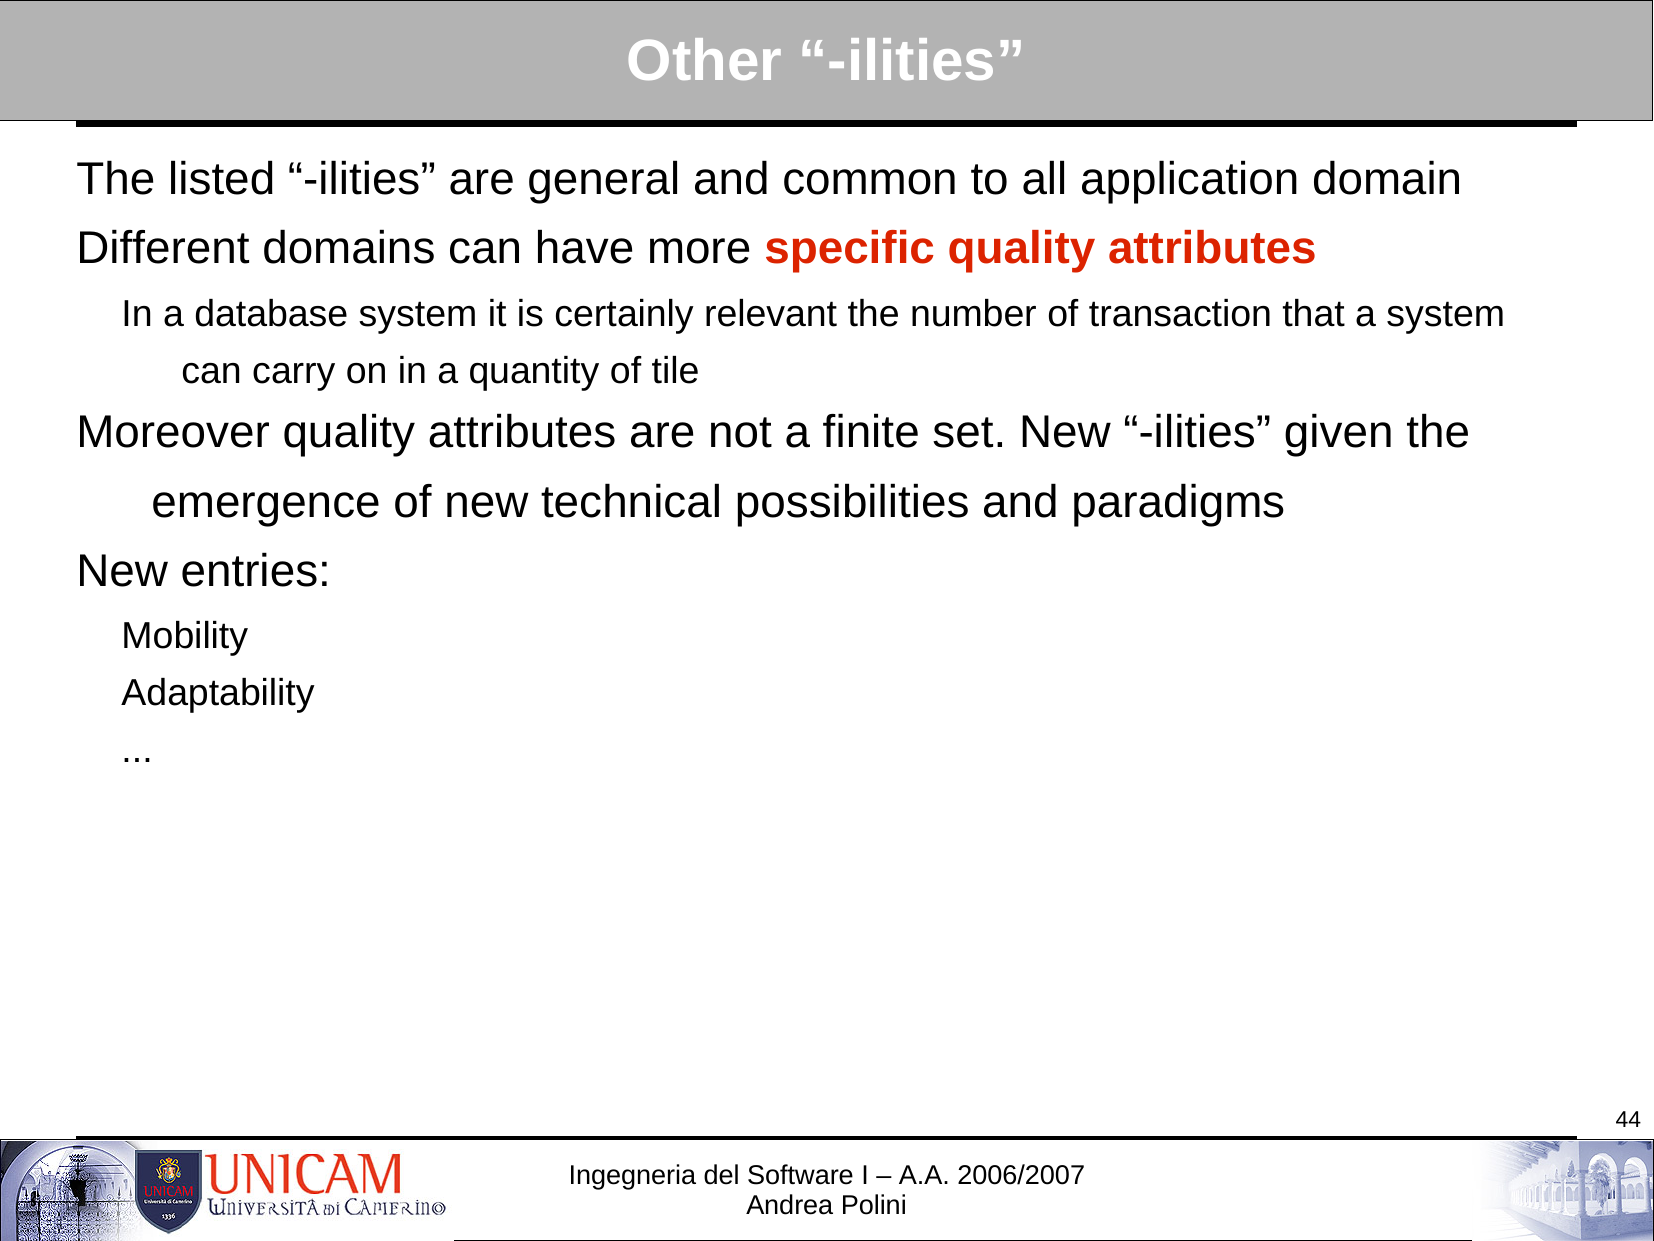

# Other “-ilities”
The listed “-ilities” are general and common to all application domain
Different domains can have more specific quality attributes
In a database system it is certainly relevant the number of transaction that a system can carry on in a quantity of tile
Moreover quality attributes are not a finite set. New “-ilities” given the emergence of new technical possibilities and paradigms
New entries:
Mobility
Adaptability
...
44